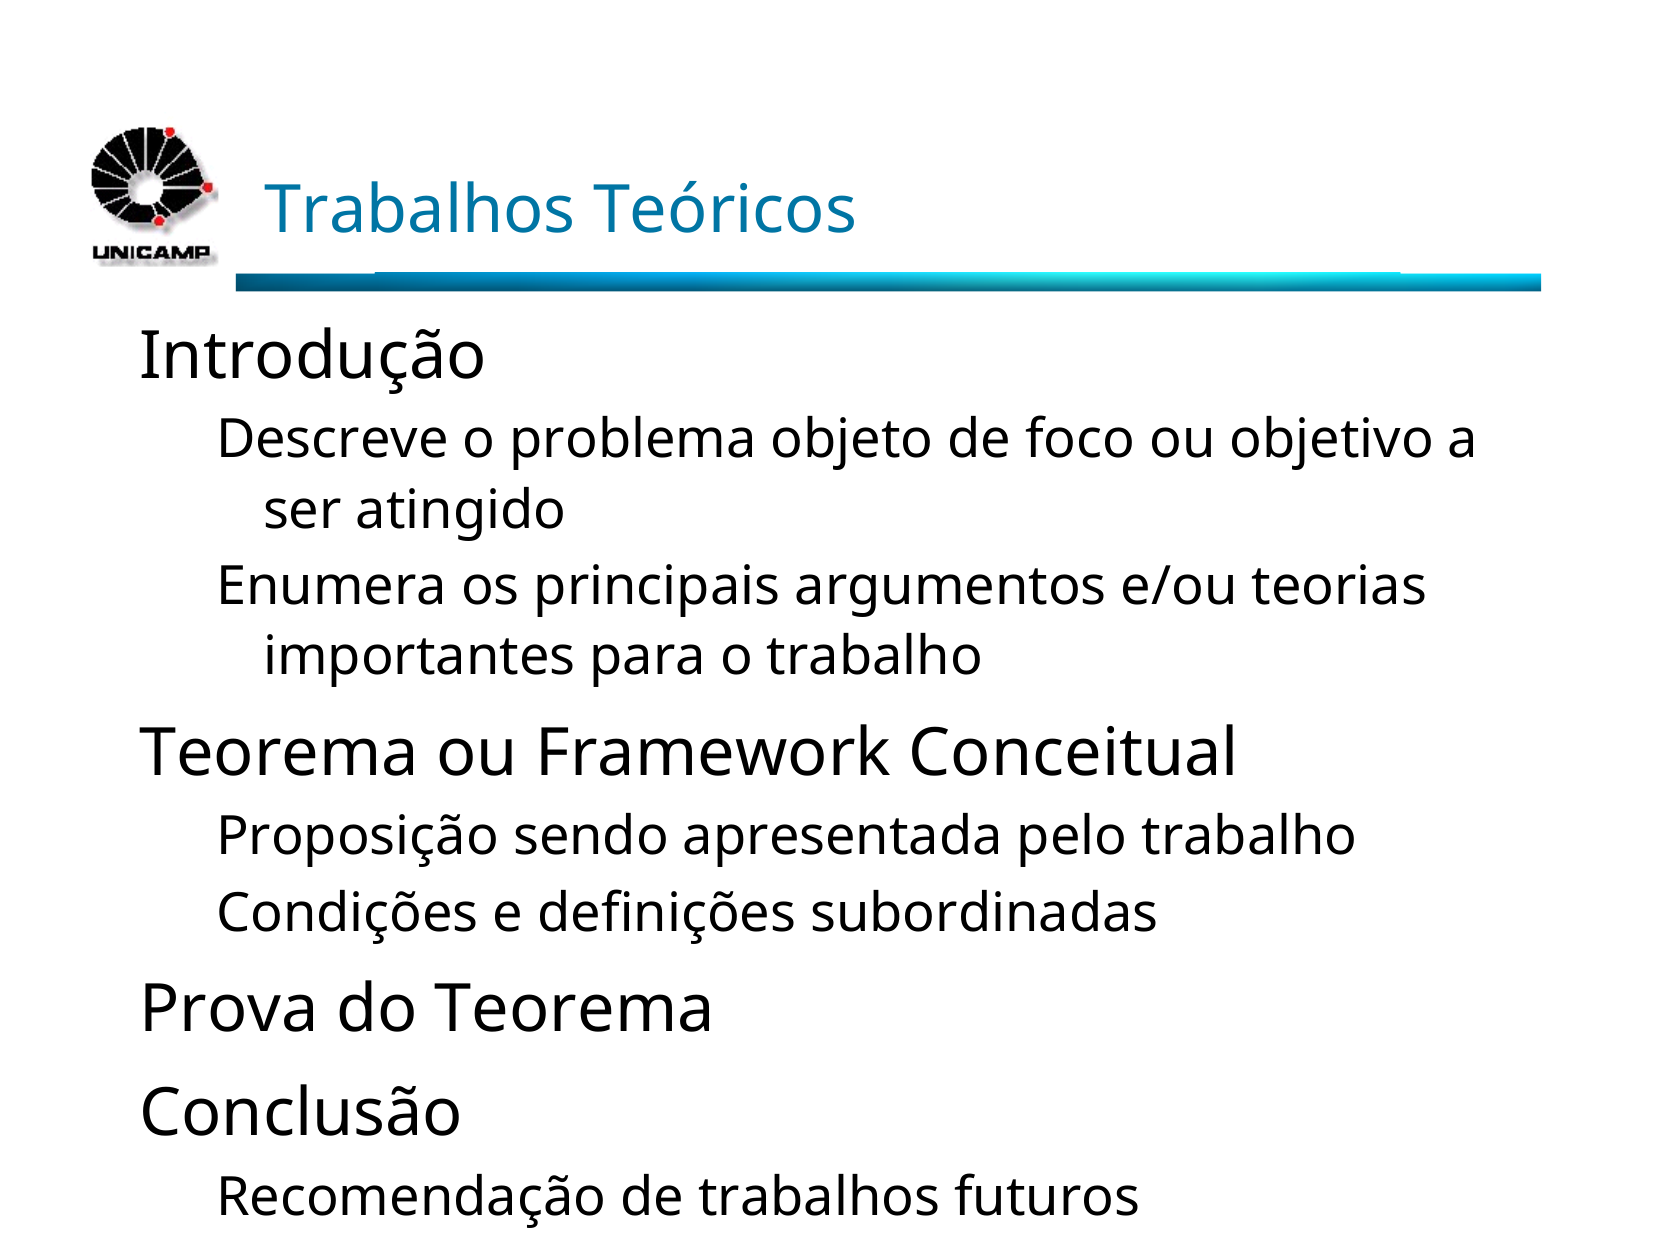

# Trabalhos Teóricos
Introdução
Descreve o problema objeto de foco ou objetivo a ser atingido
Enumera os principais argumentos e/ou teorias importantes para o trabalho
Teorema ou Framework Conceitual
Proposição sendo apresentada pelo trabalho
Condições e definições subordinadas
Prova do Teorema
Conclusão
Recomendação de trabalhos futuros